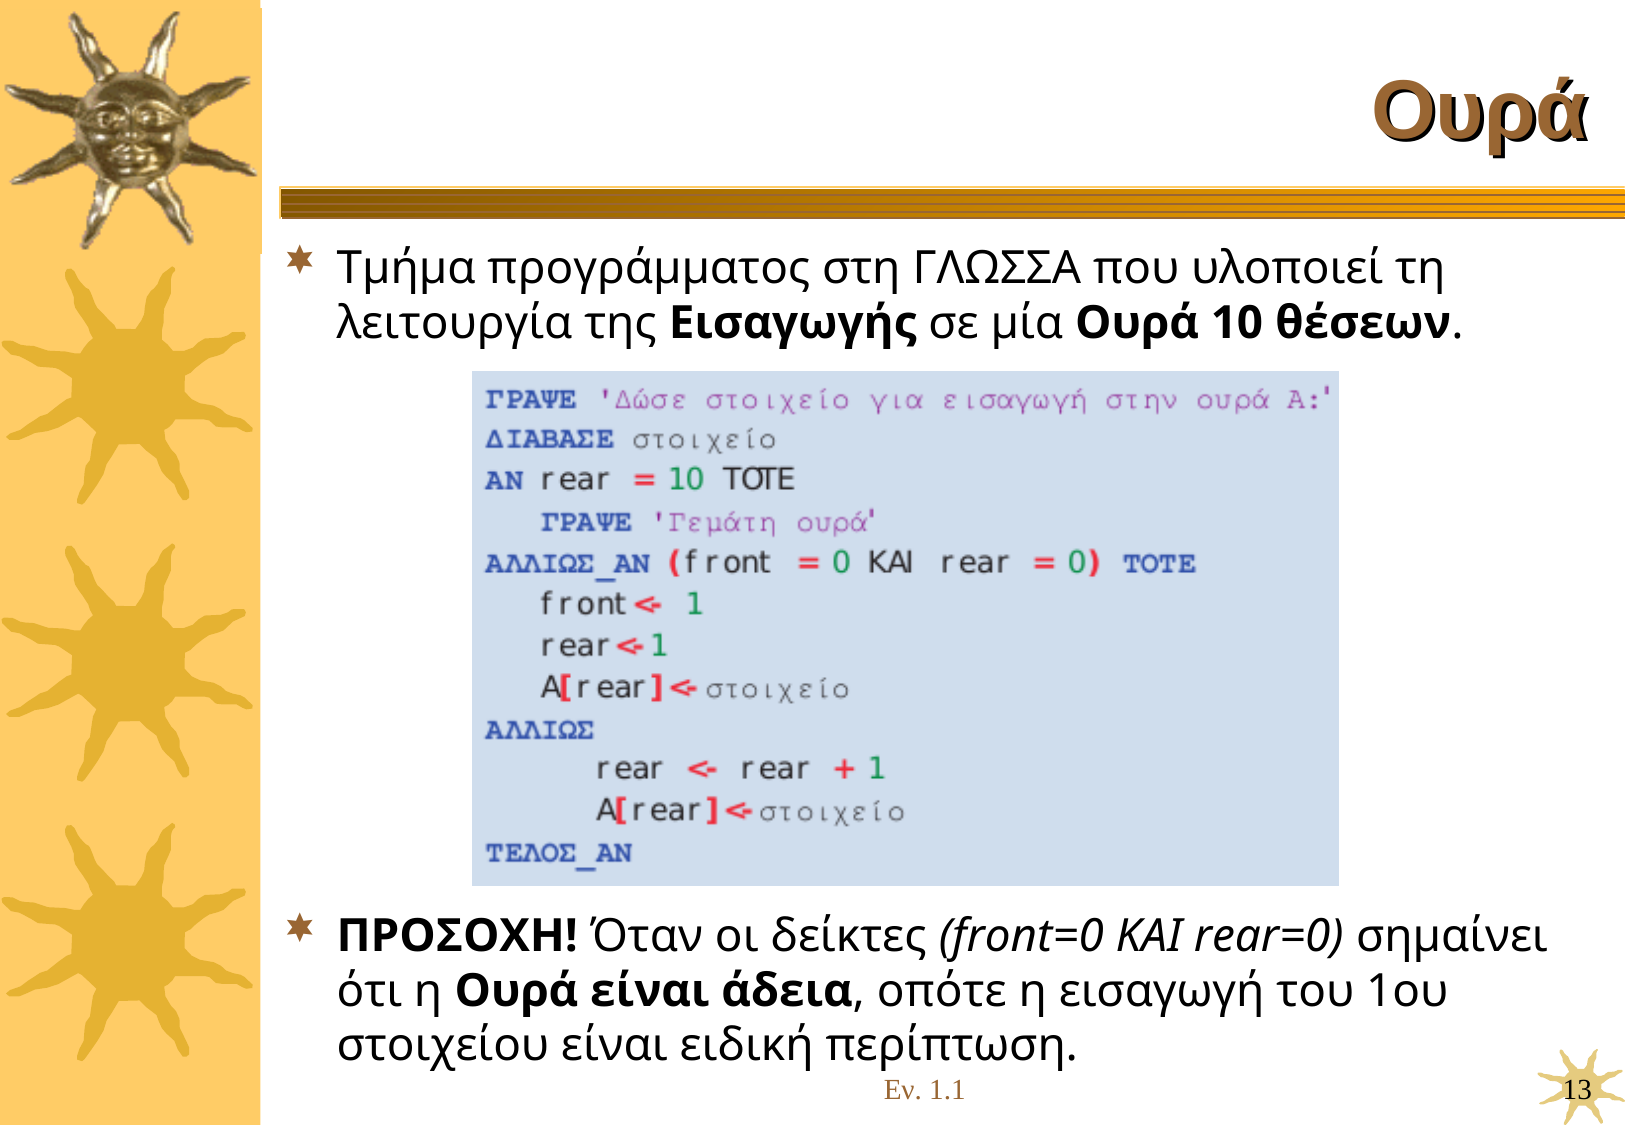

Ουρά
Τμήμα προγράμματος στη ΓΛΩΣΣΑ που υλοποιεί τη λειτουργία της Εισαγωγής σε μία Ουρά 10 θέσεων.
ΠΡΟΣΟΧΗ! Όταν οι δείκτες (front=0 ΚΑΙ rear=0) σημαίνει ότι η Ουρά είναι άδεια, οπότε η εισαγωγή του 1ου στοιχείου είναι ειδική περίπτωση.
Εν. 1.1
13